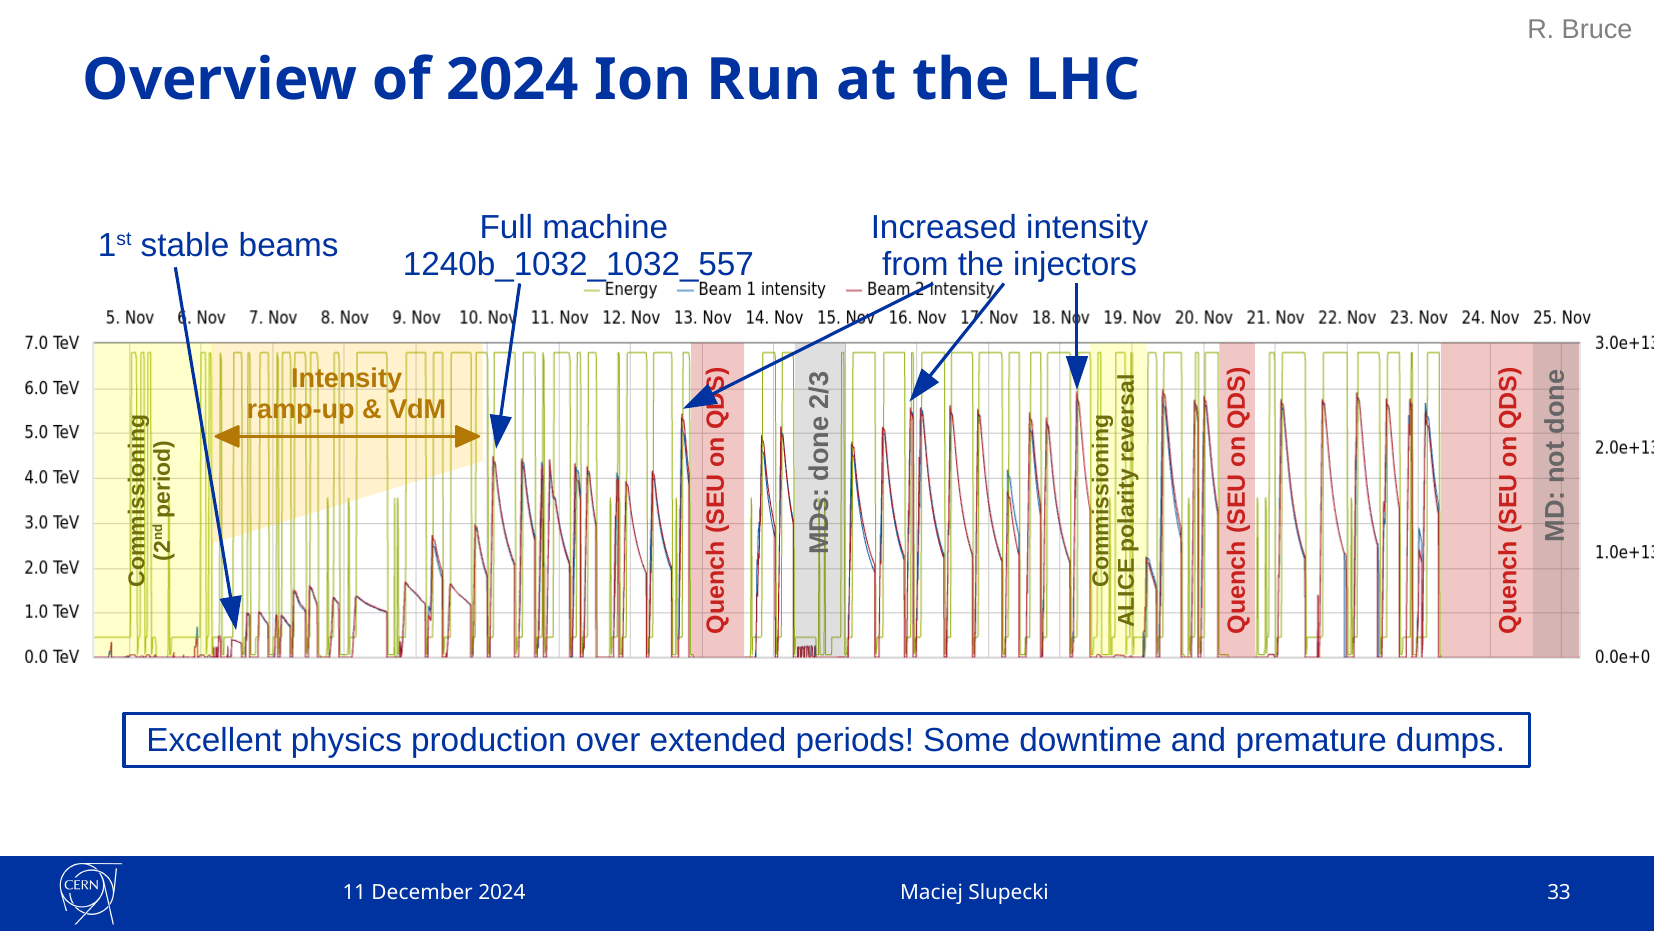

R. Bruce
# Overview of 2024 Ion Run at the LHC
1st stable beams
Full machine
1240b_1032_1032_557
Increased intensity
from the injectors
Intensity
ramp-up & VdM
MD: not done
MDs: done 2/3
Commissioning
(2nd period)
Commissioning
ALICE polarity reversal
Quench (SEU on QDS)
Quench (SEU on QDS)
Quench (SEU on QDS)
Excellent physics production over extended periods! Some downtime and premature dumps.
Presenter | Presentation Title
33